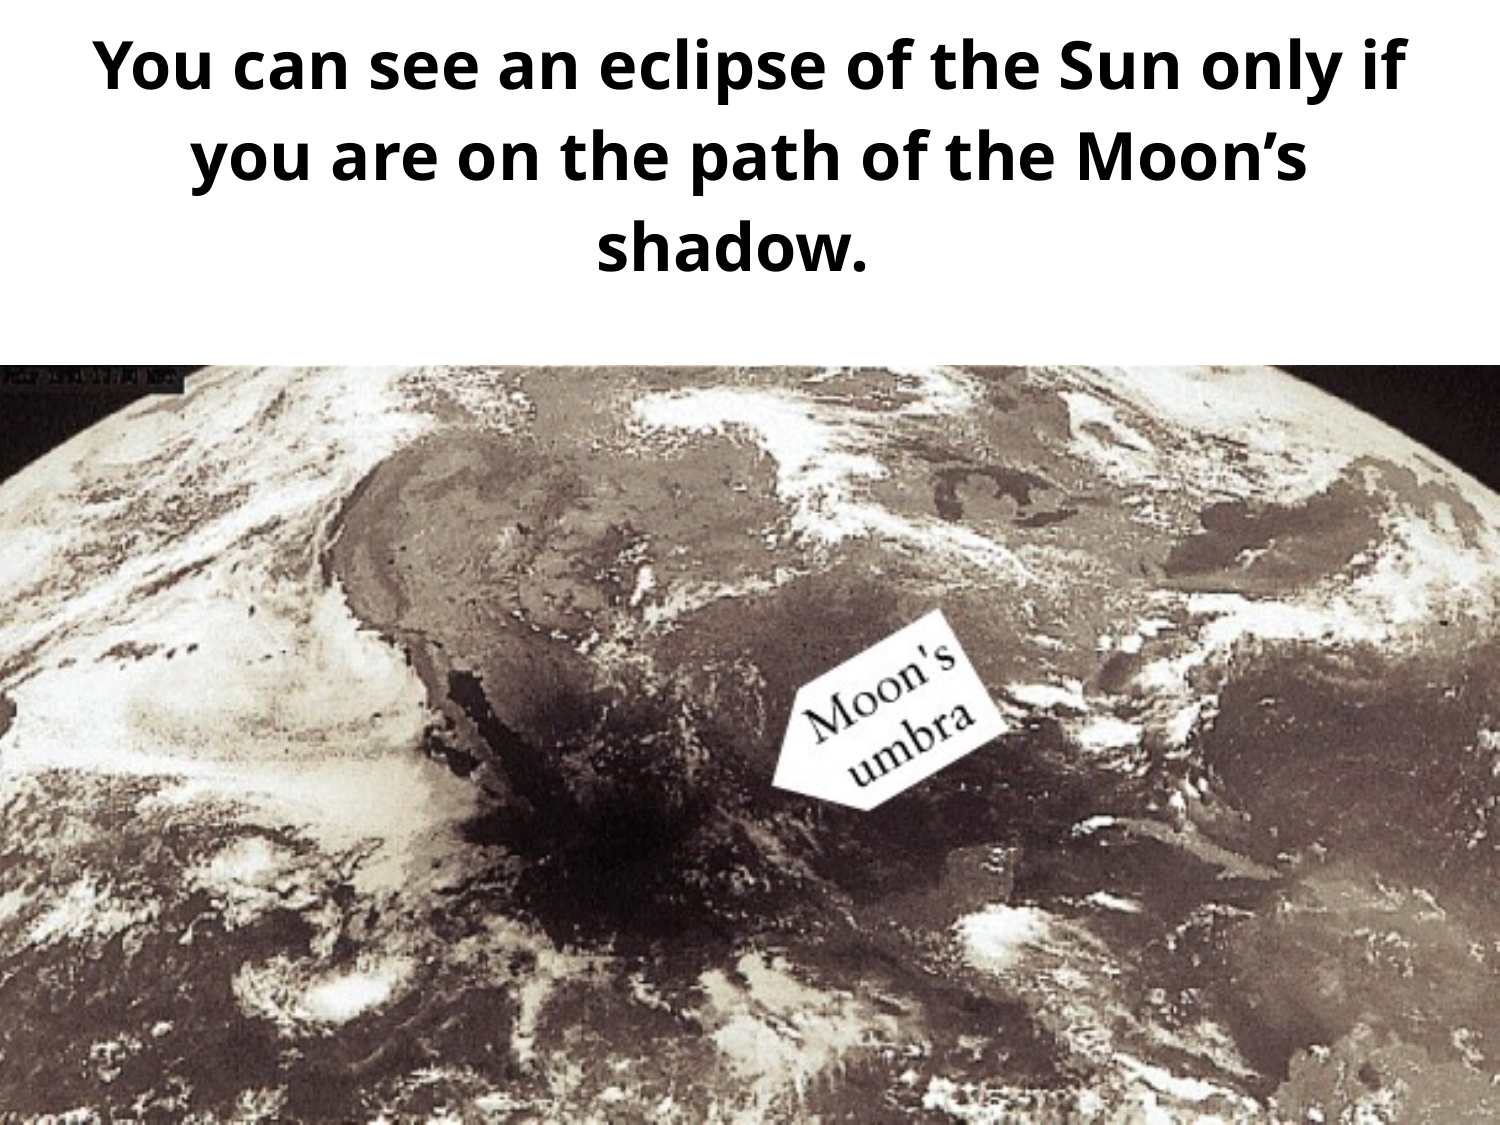

# You can see an eclipse of the Sun only if you are on the path of the Moon’s shadow.